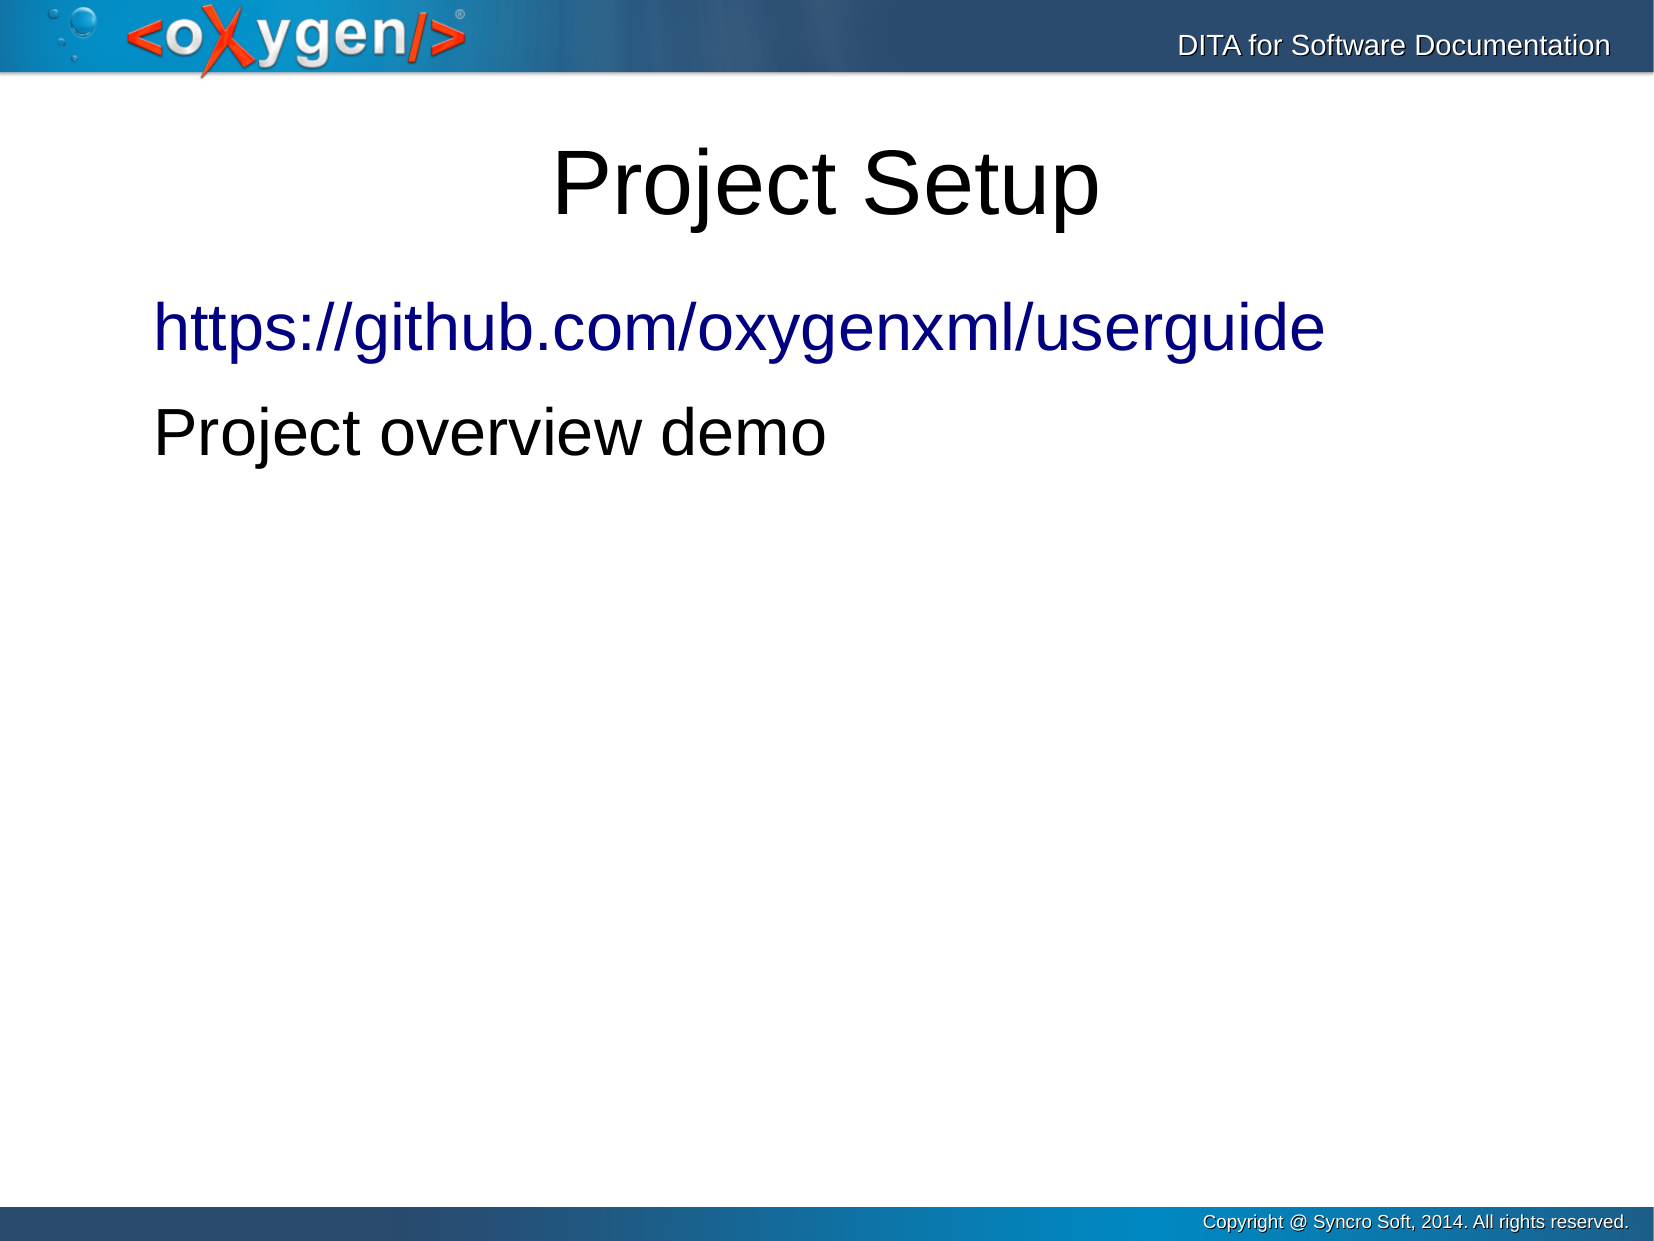

# Project Setup
https://github.com/oxygenxml/userguide
Project overview demo